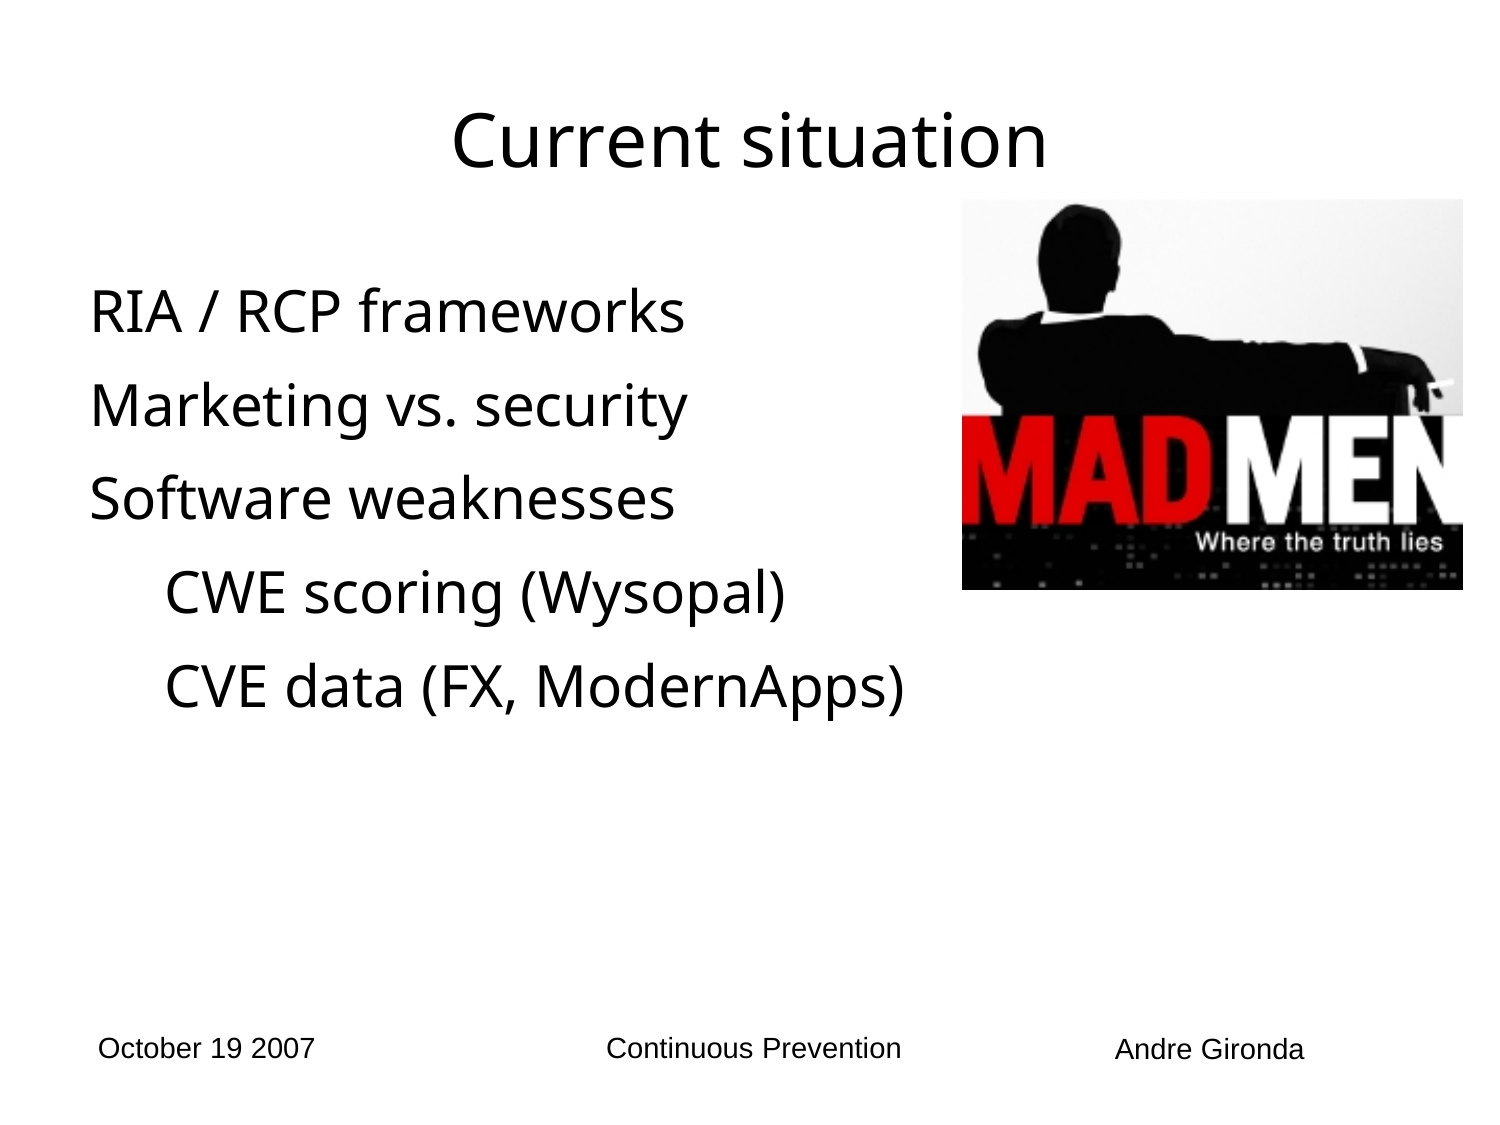

# Current situation
RIA / RCP frameworks
Marketing vs. security
Software weaknesses
CWE scoring (Wysopal)
CVE data (FX, ModernApps)